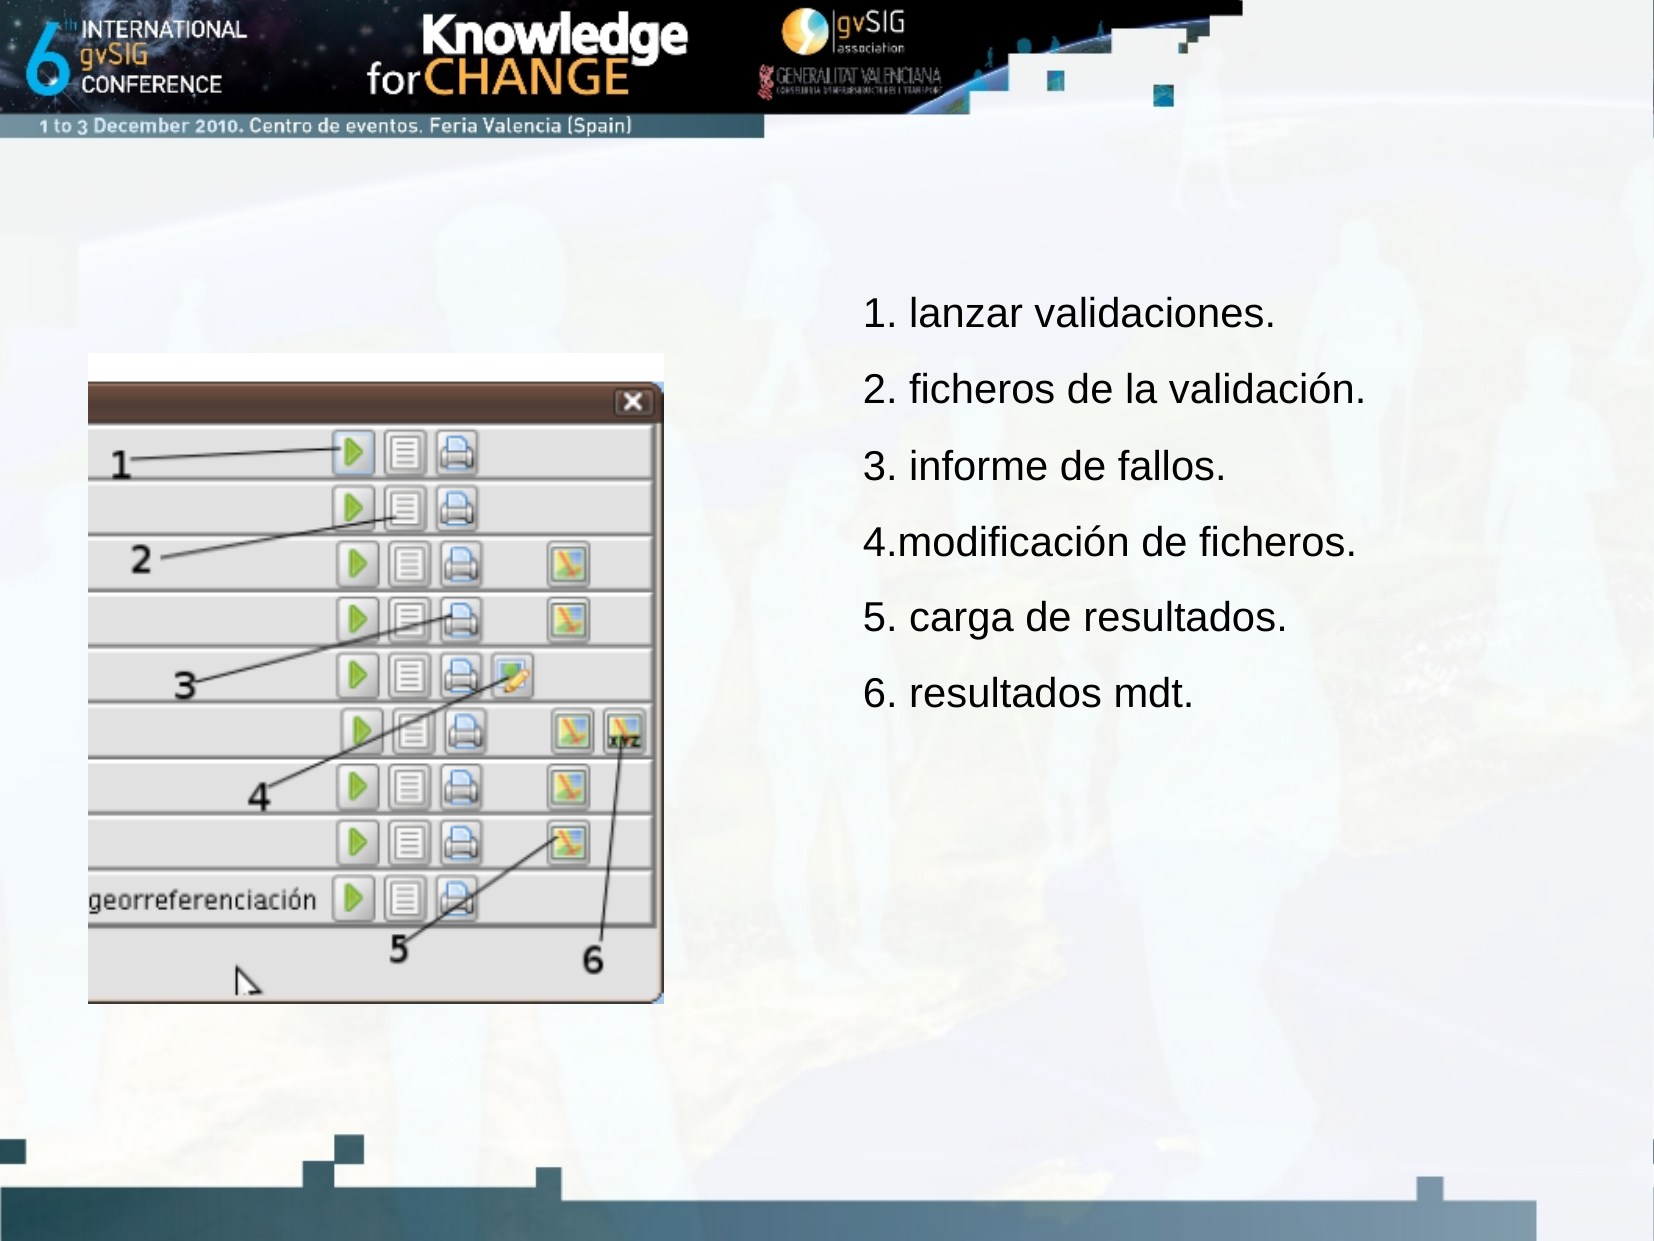

#
1. lanzar validaciones.
2. ficheros de la validación.
3. informe de fallos.
4.modificación de ficheros.
5. carga de resultados.
6. resultados mdt.